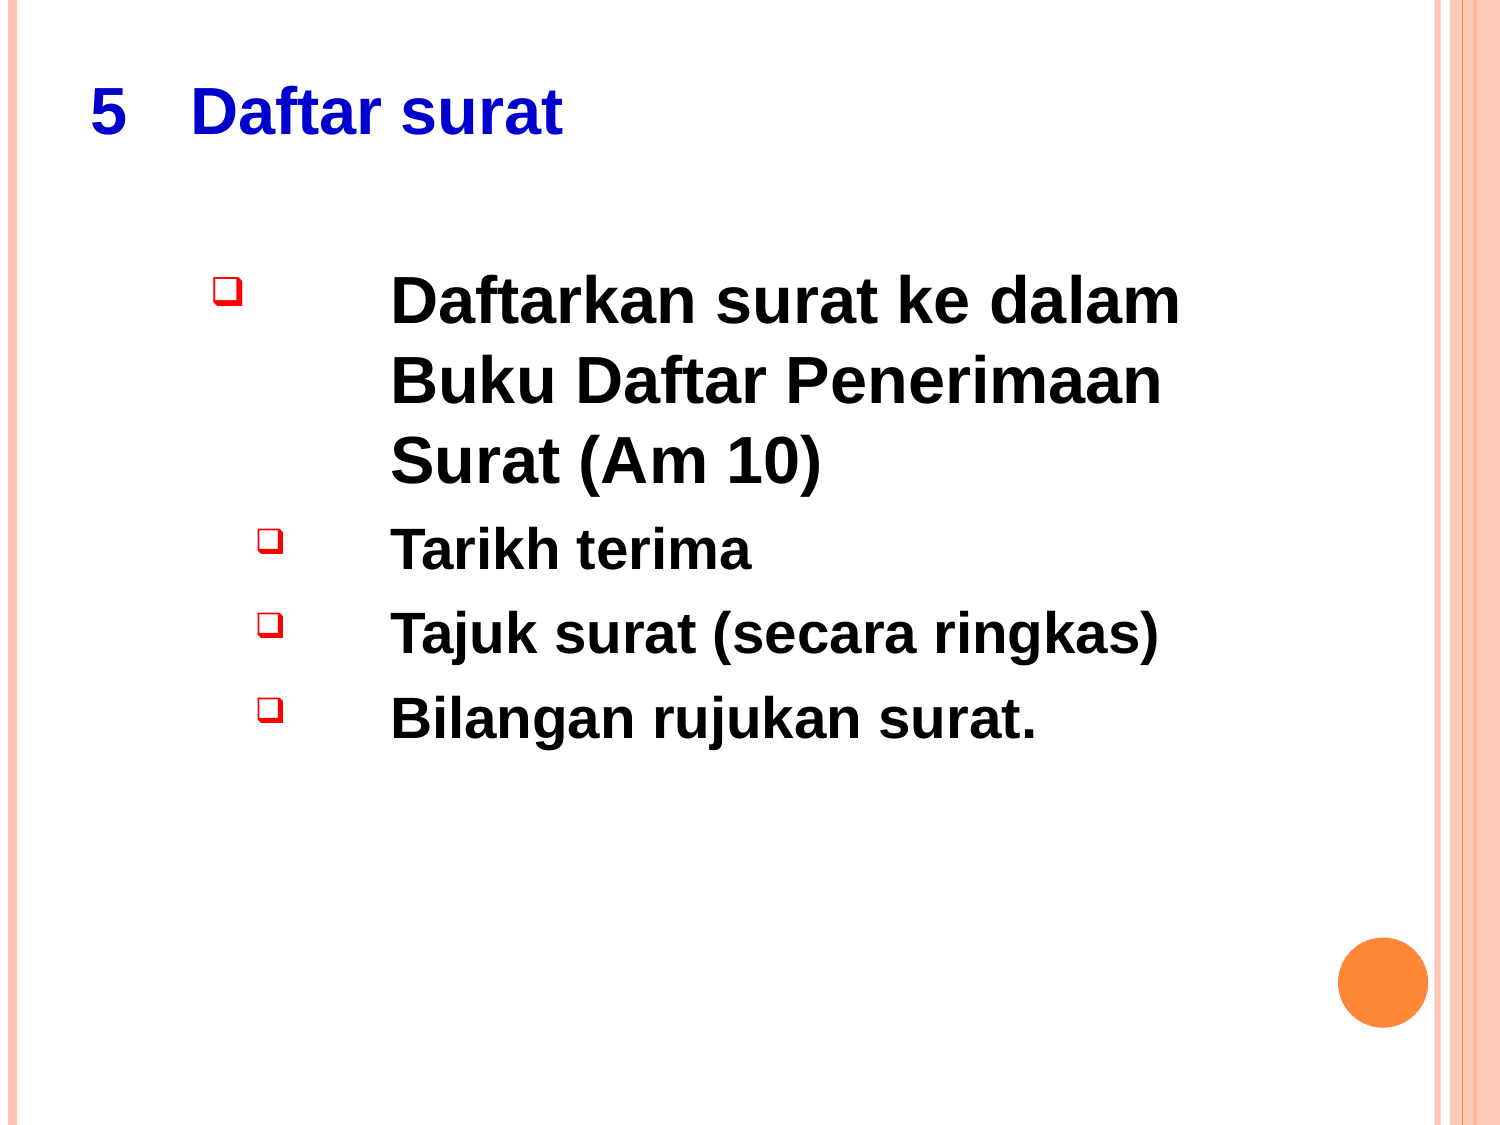

# 5	 Daftar surat
	Daftarkan surat ke dalam 	 	Buku Daftar Penerimaan 		Surat (Am 10)
	Tarikh terima
	Tajuk surat (secara ringkas)
	Bilangan rujukan surat.